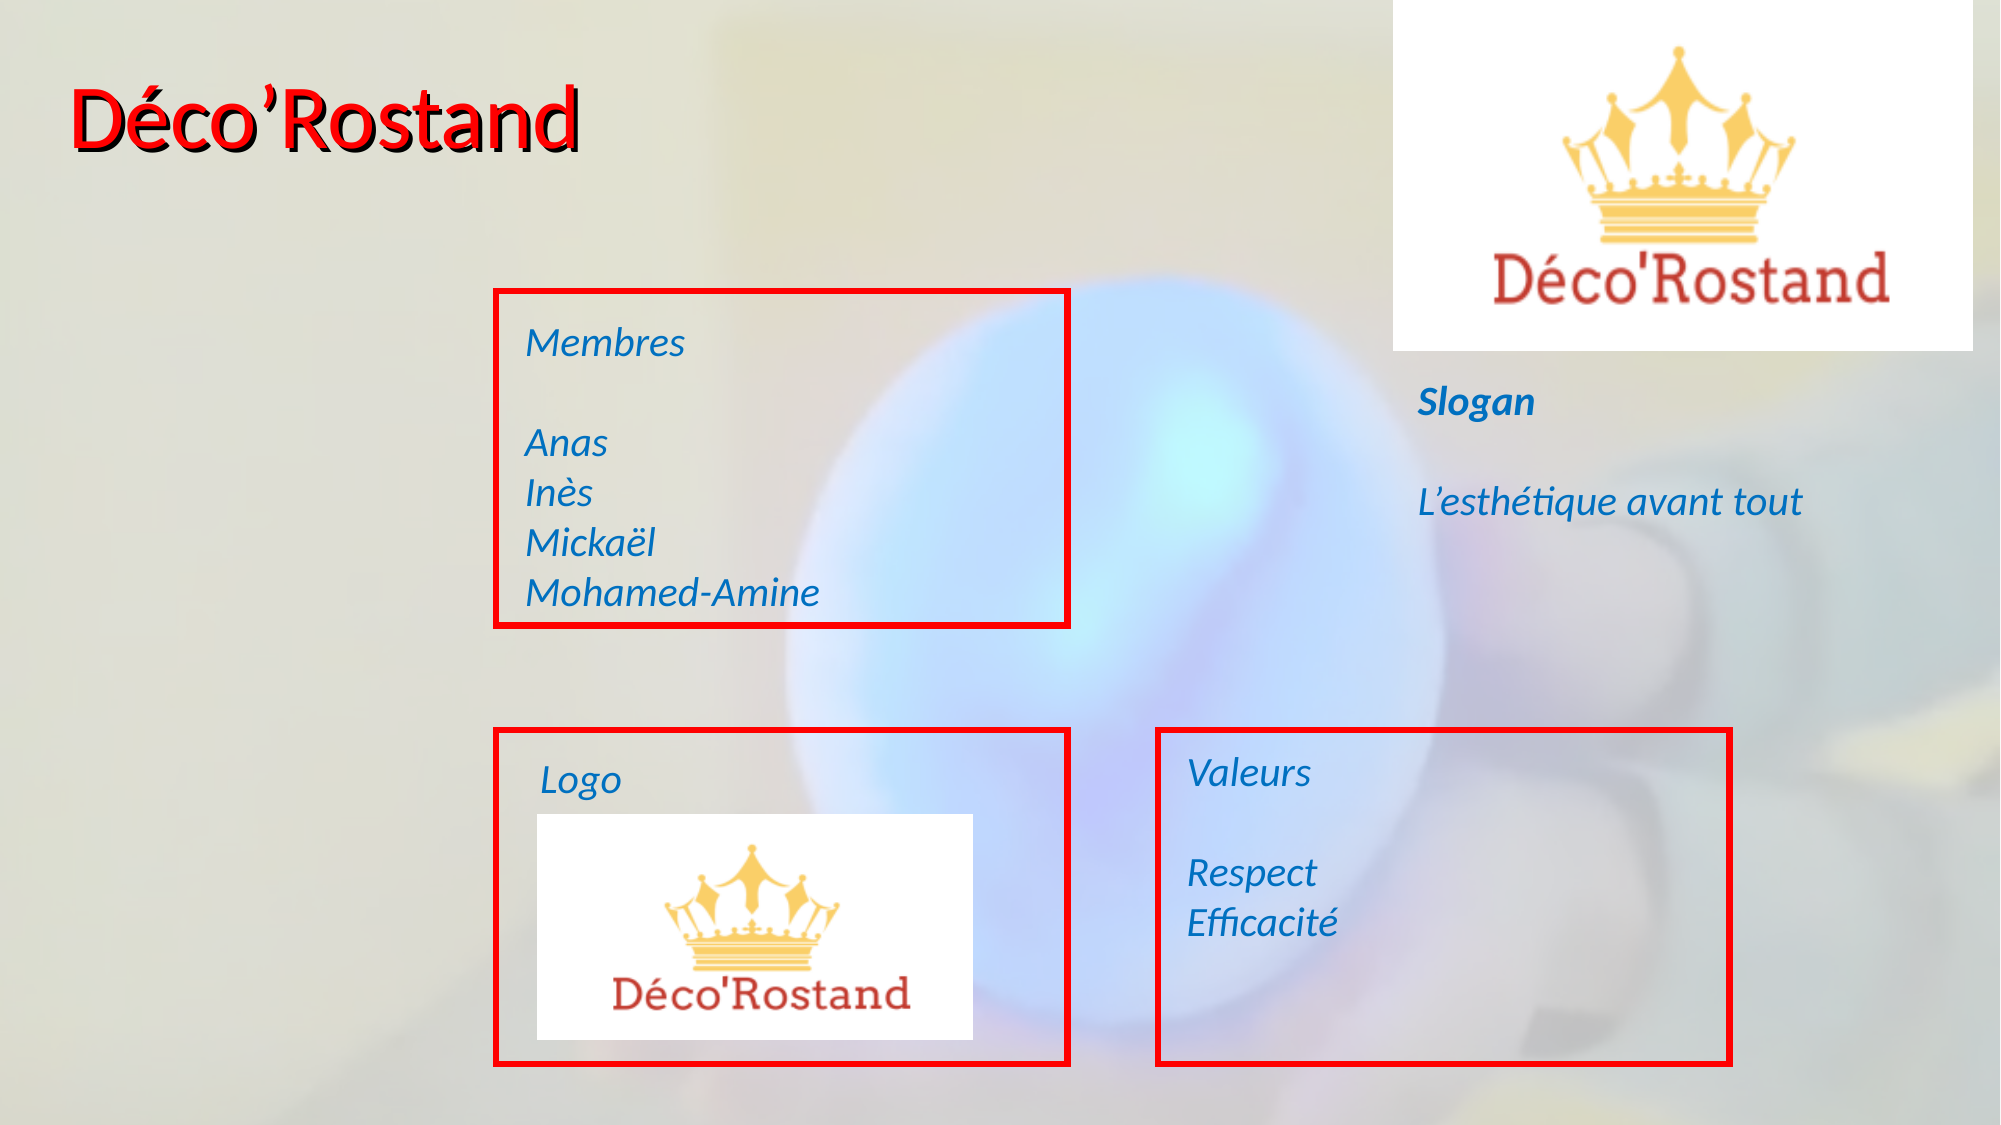

Déco’Rostand
Membres
Anas
Inès
Mickaël
Mohamed-Amine
Slogan
L’esthétique avant tout
Valeurs
Respect
Efficacité
Logo